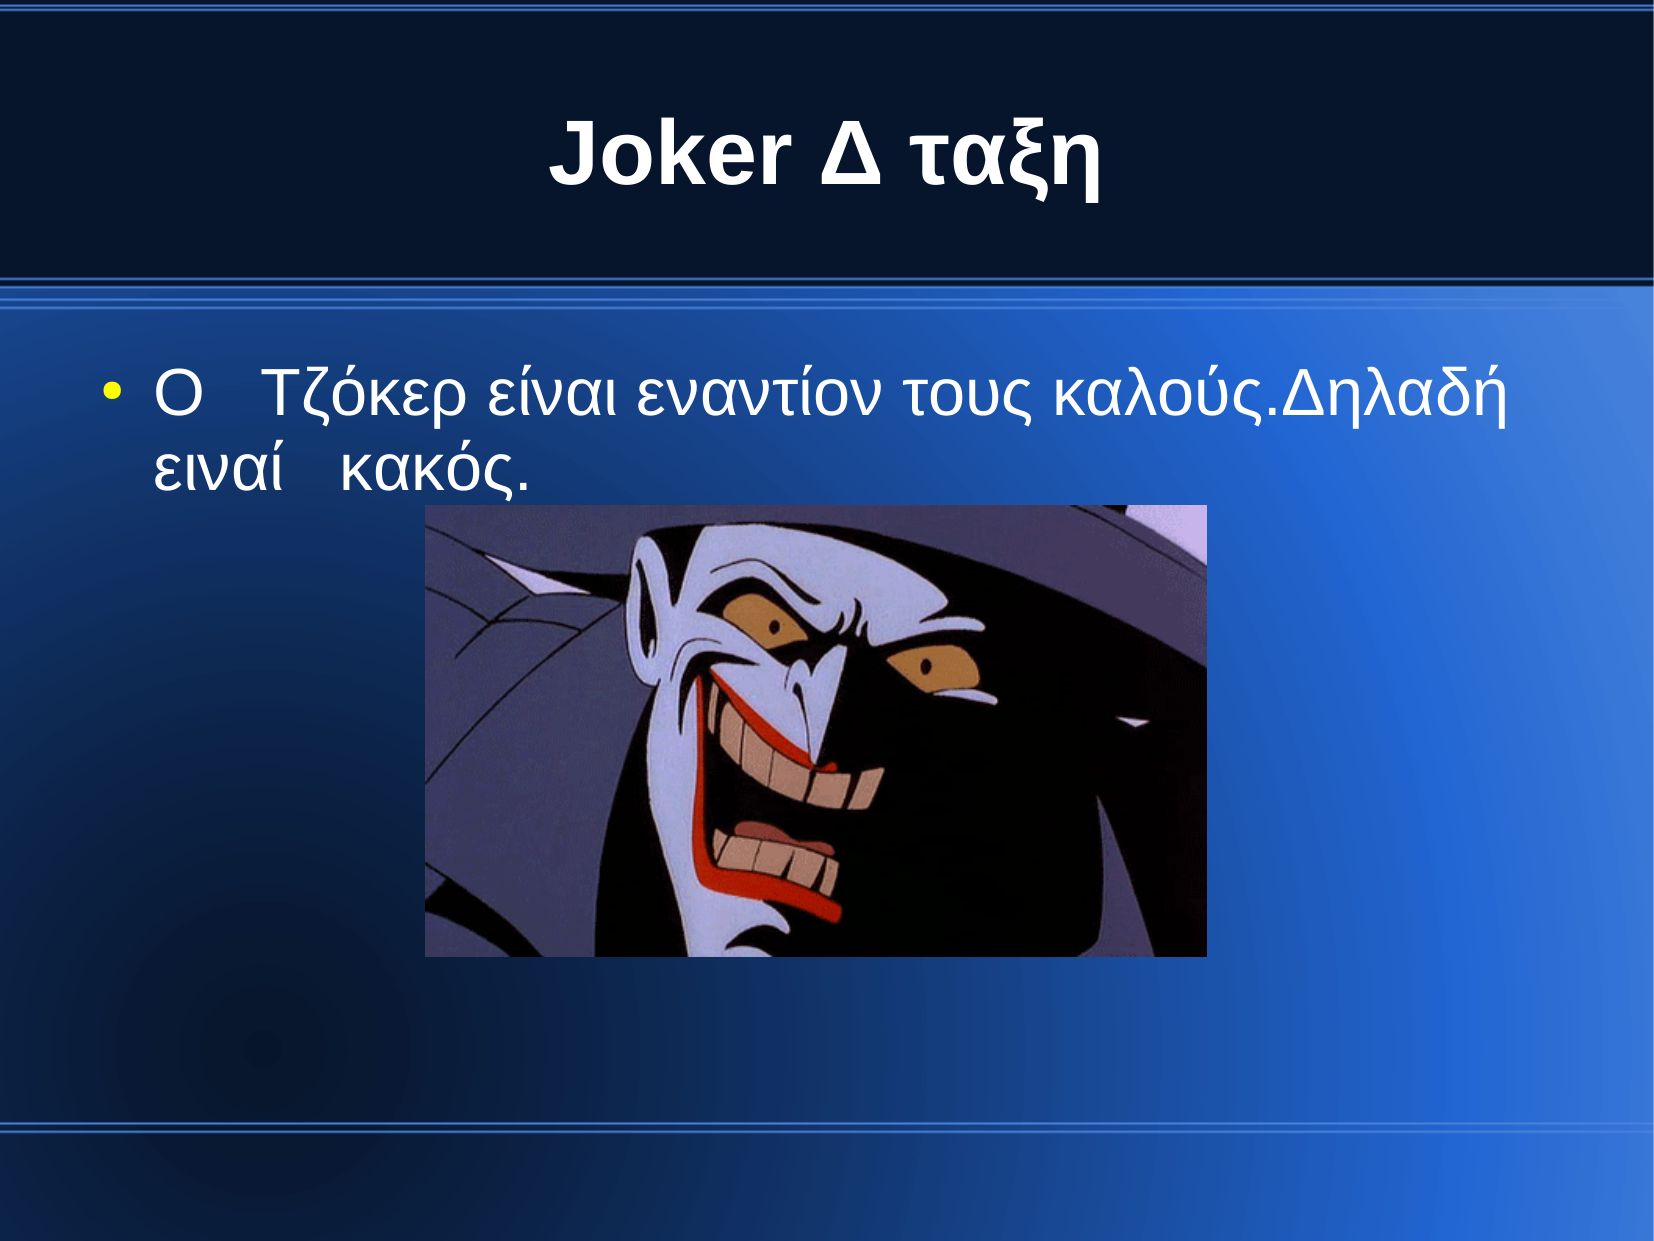

# Joker Δ ταξη
Ο Τζόκερ είναι εναντίον τους καλούς.Δηλαδή ειναί κακός.